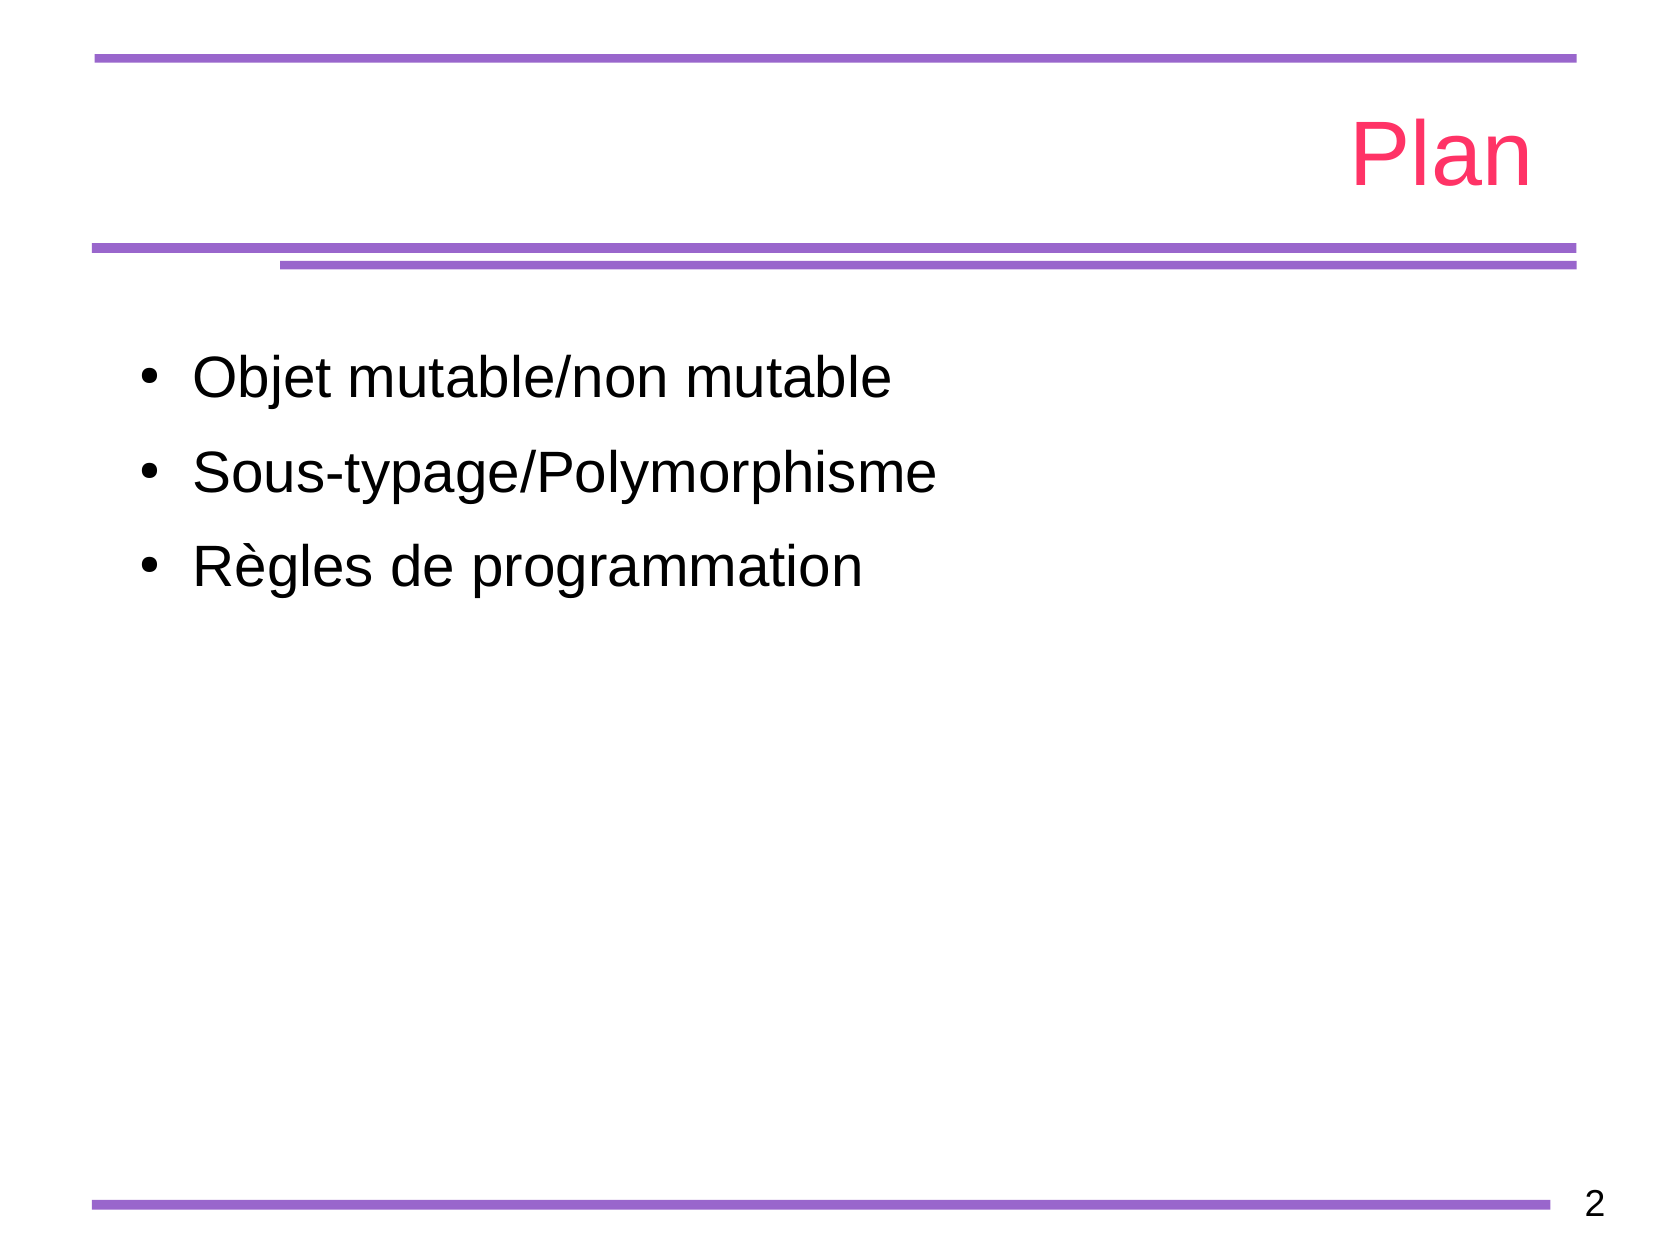

# Plan
Objet mutable/non mutable
Sous-typage/Polymorphisme
Règles de programmation